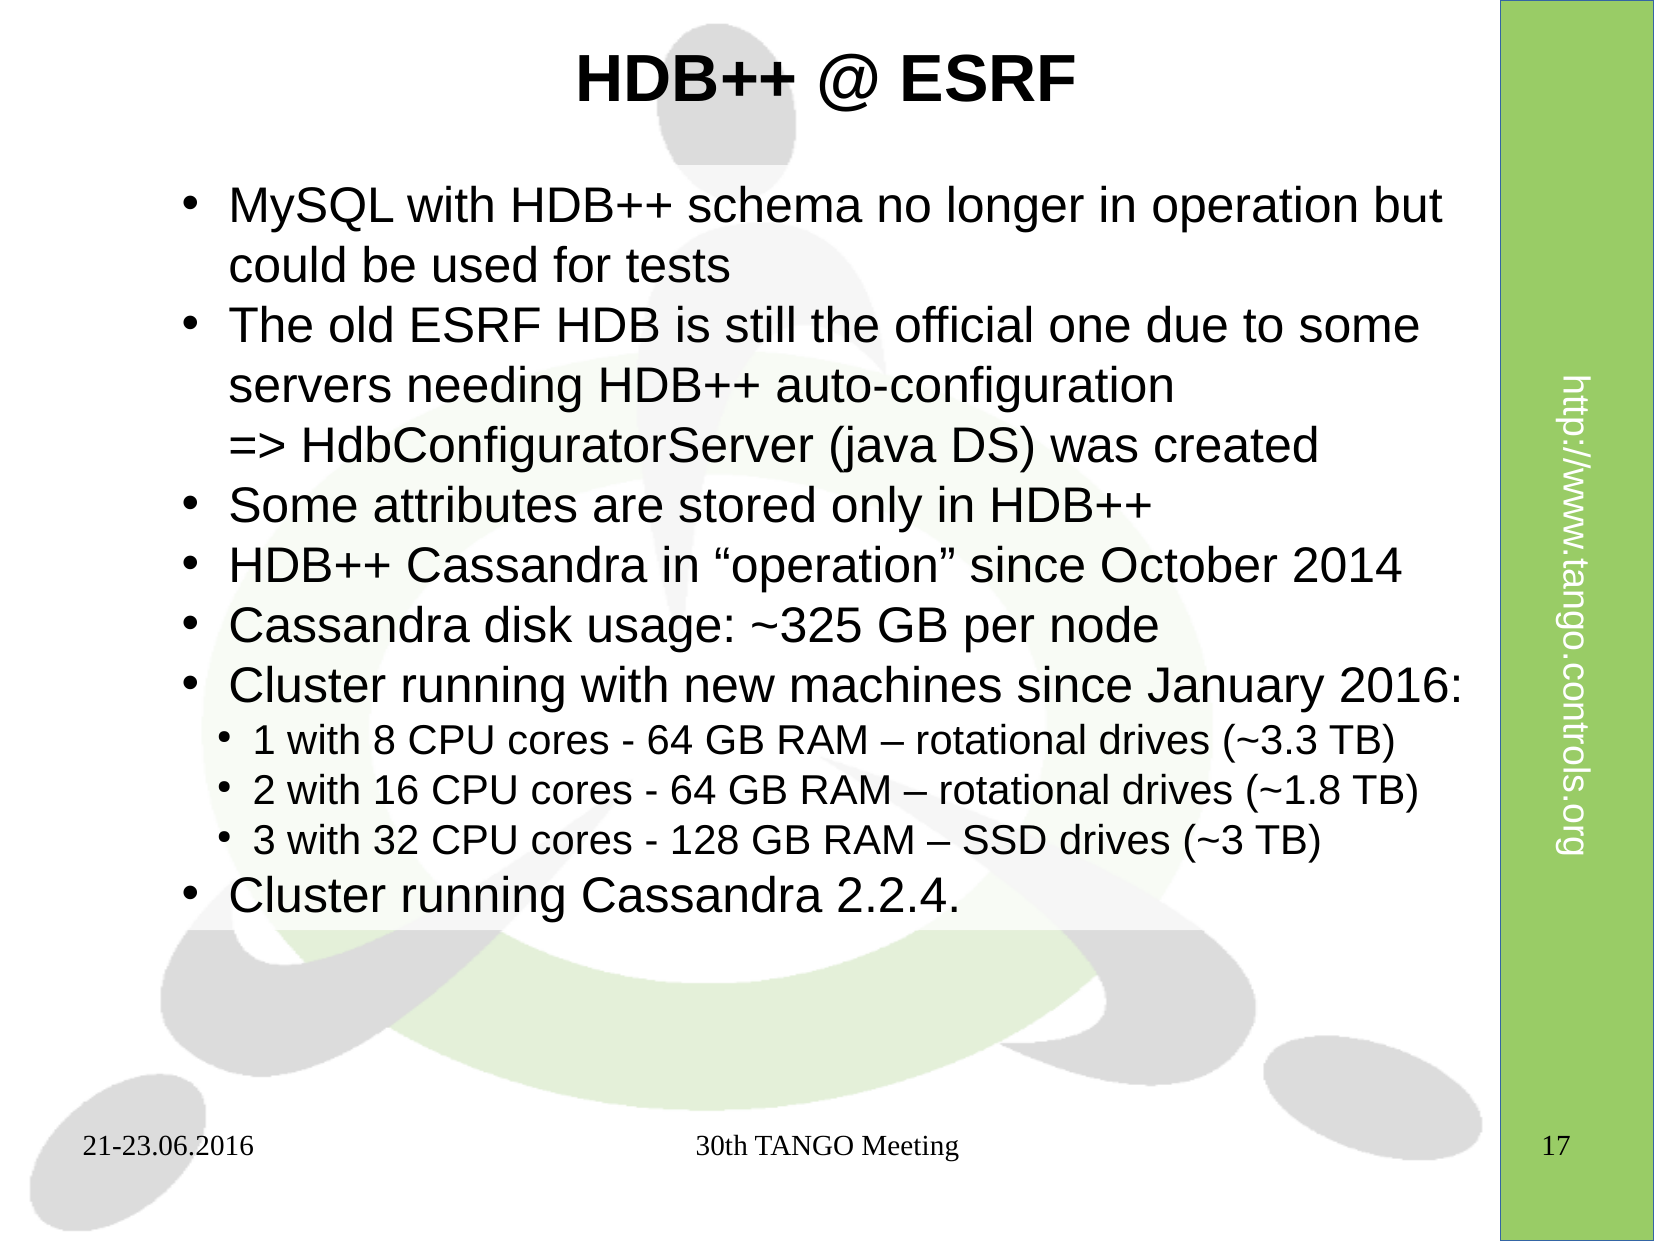

HDB++ @ ESRF
MySQL with HDB++ schema no longer in operation but could be used for tests
The old ESRF HDB is still the official one due to some servers needing HDB++ auto-configuration
=> HdbConfiguratorServer (java DS) was created
Some attributes are stored only in HDB++
HDB++ Cassandra in “operation” since October 2014
Cassandra disk usage: ~325 GB per node
Cluster running with new machines since January 2016:
1 with 8 CPU cores - 64 GB RAM – rotational drives (~3.3 TB)
2 with 16 CPU cores - 64 GB RAM – rotational drives (~1.8 TB)
3 with 32 CPU cores - 128 GB RAM – SSD drives (~3 TB)
Cluster running Cassandra 2.2.4.
21-23.06.2016
30th TANGO Meeting
17